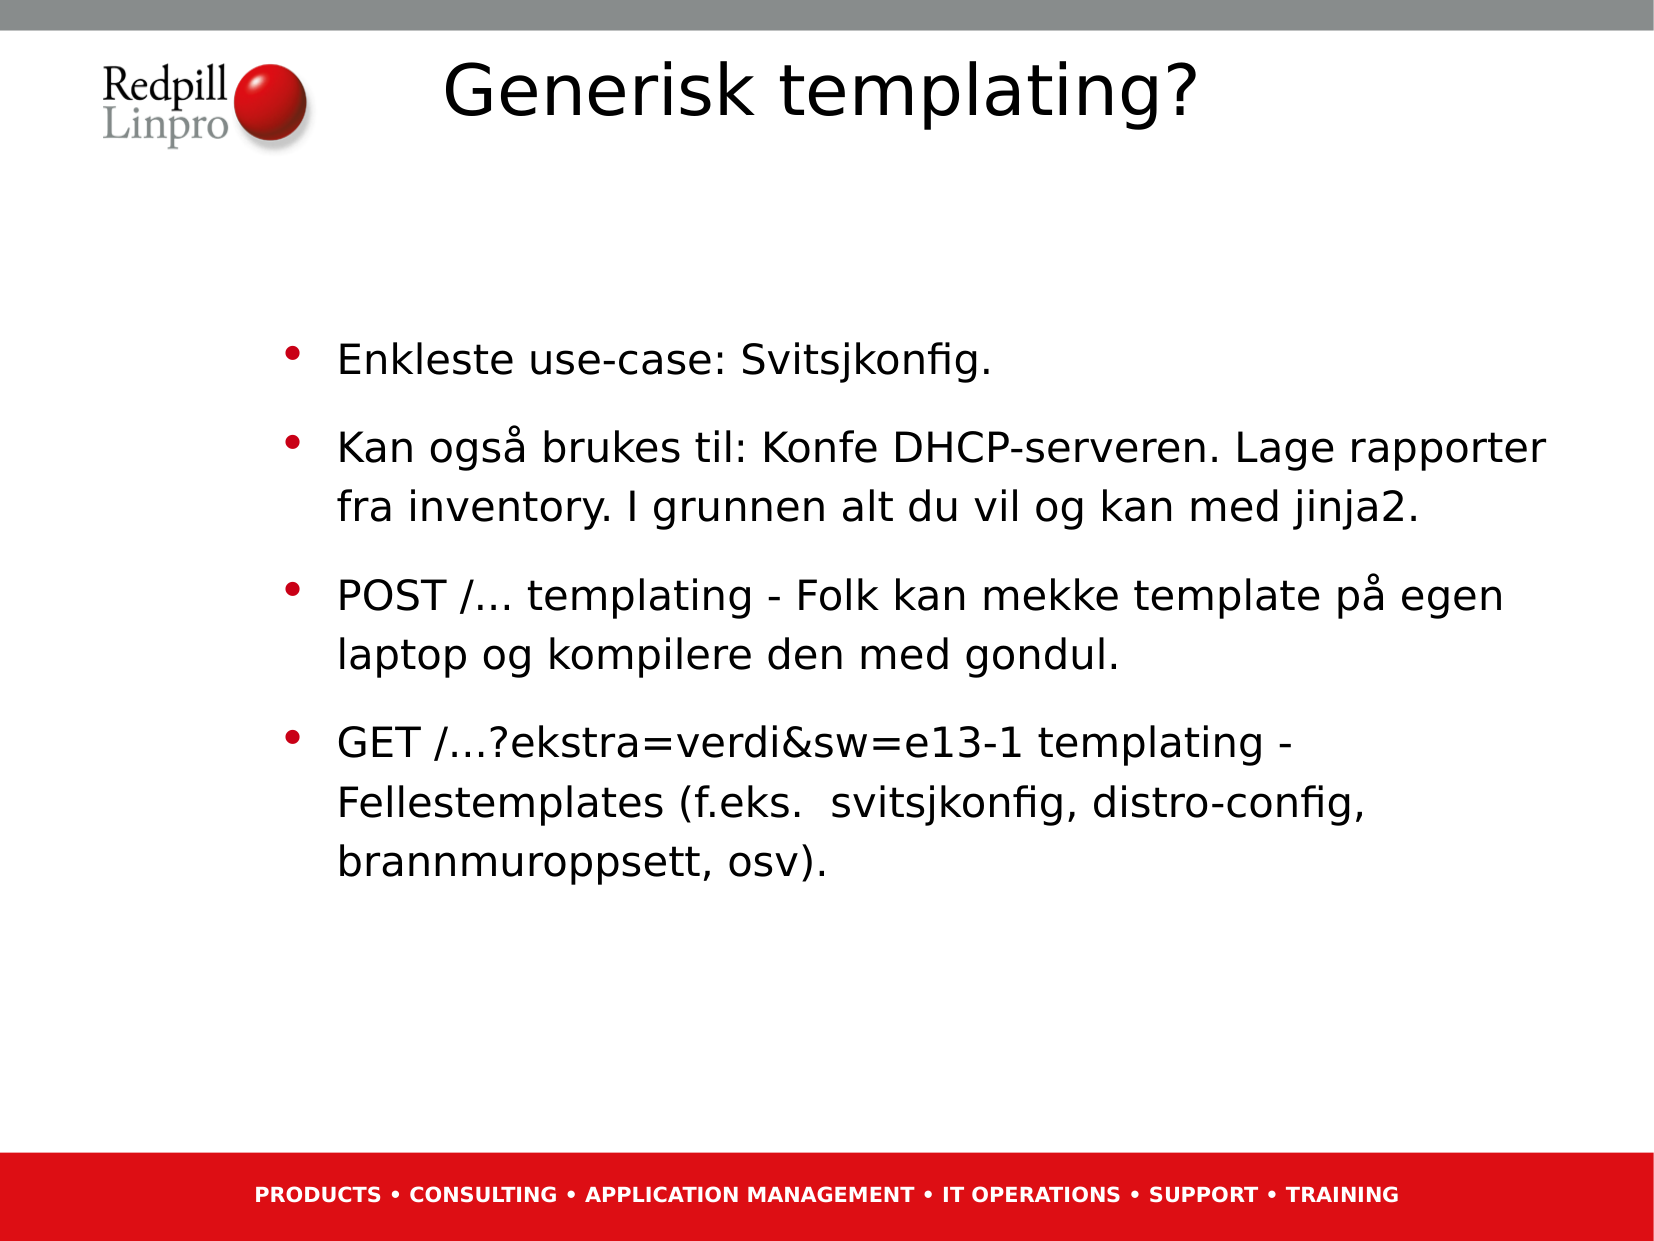

# Generisk templating?
Enkleste use-case: Svitsjkonfig.
Kan også brukes til: Konfe DHCP-serveren. Lage rapporter fra inventory. I grunnen alt du vil og kan med jinja2.
POST /... templating - Folk kan mekke template på egen laptop og kompilere den med gondul.
GET /...?ekstra=verdi&sw=e13-1 templating - Fellestemplates (f.eks. svitsjkonfig, distro-config, brannmuroppsett, osv).